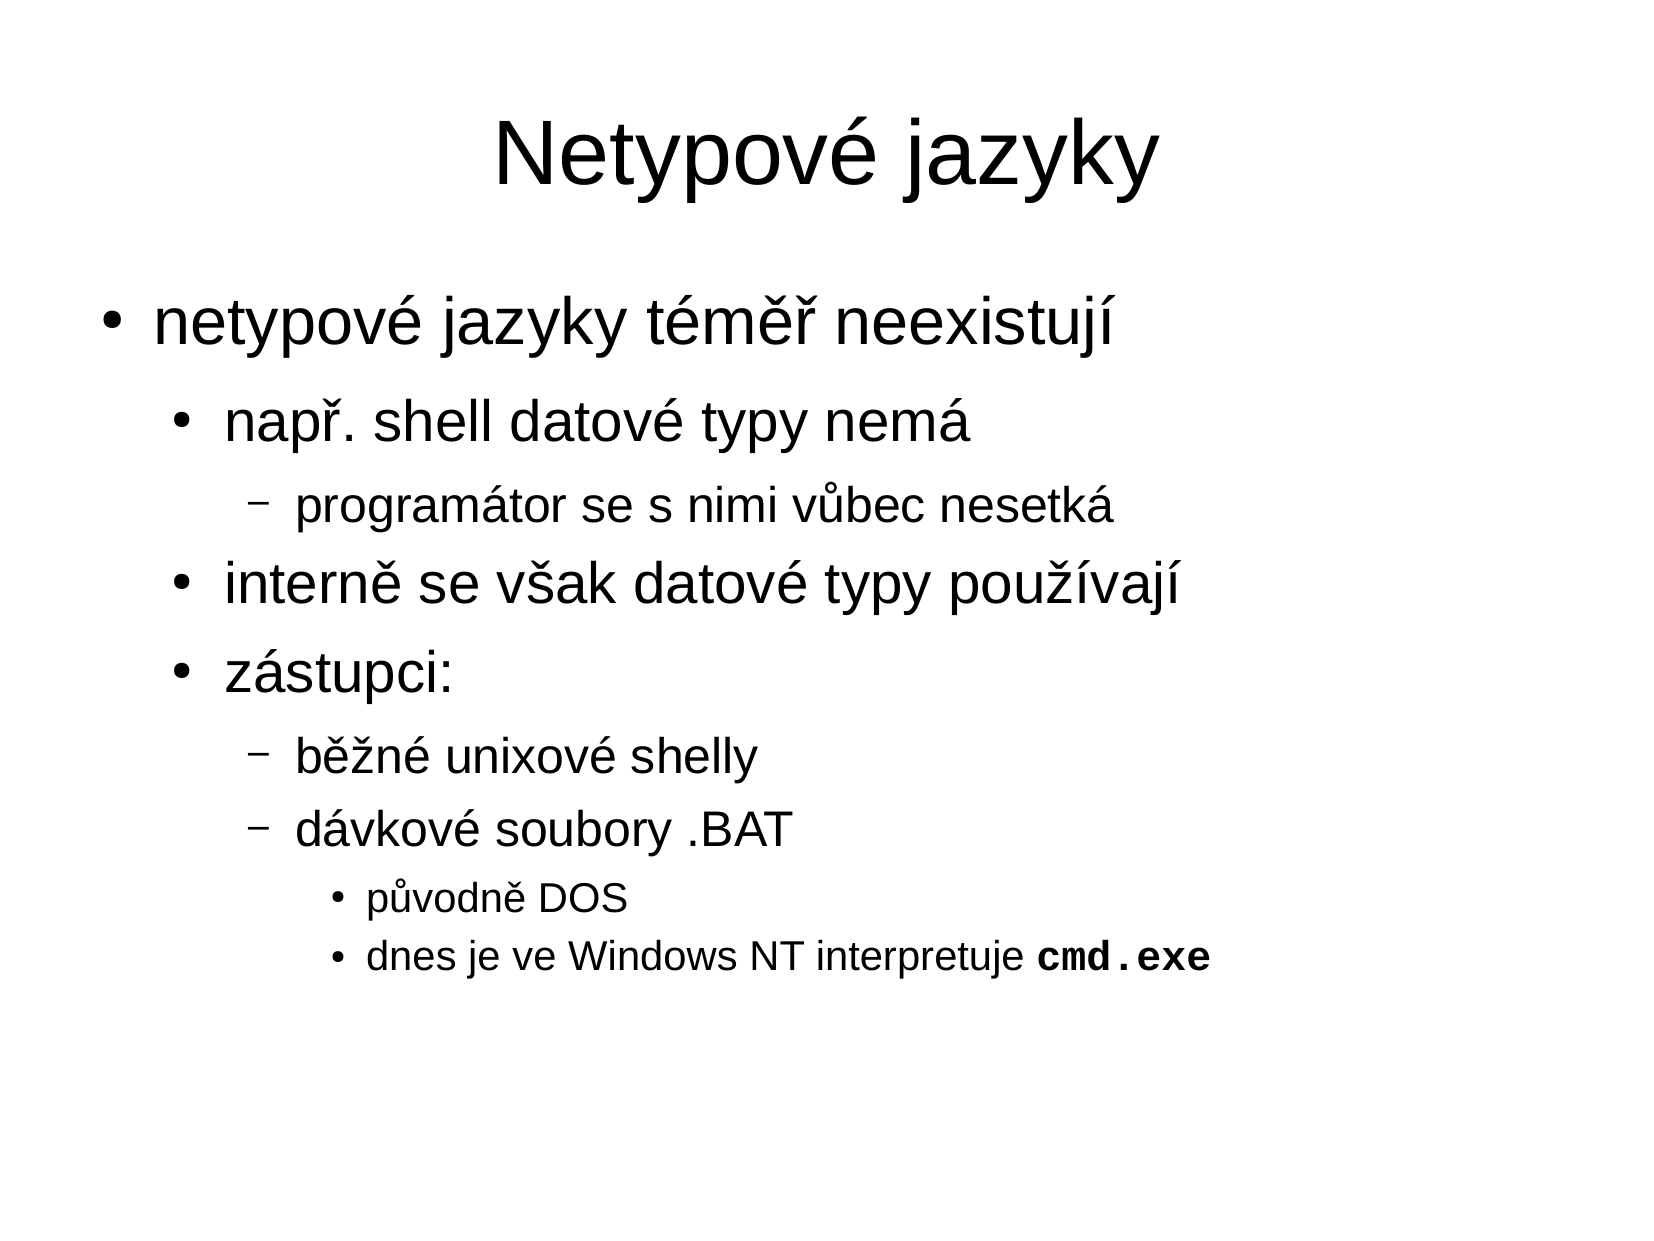

# Netypové jazyky
netypové jazyky téměř neexistují
např. shell datové typy nemá
programátor se s nimi vůbec nesetká
interně se však datové typy používají
zástupci:
běžné unixové shelly
dávkové soubory .BAT
původně DOS
dnes je ve Windows NT interpretuje cmd.exe